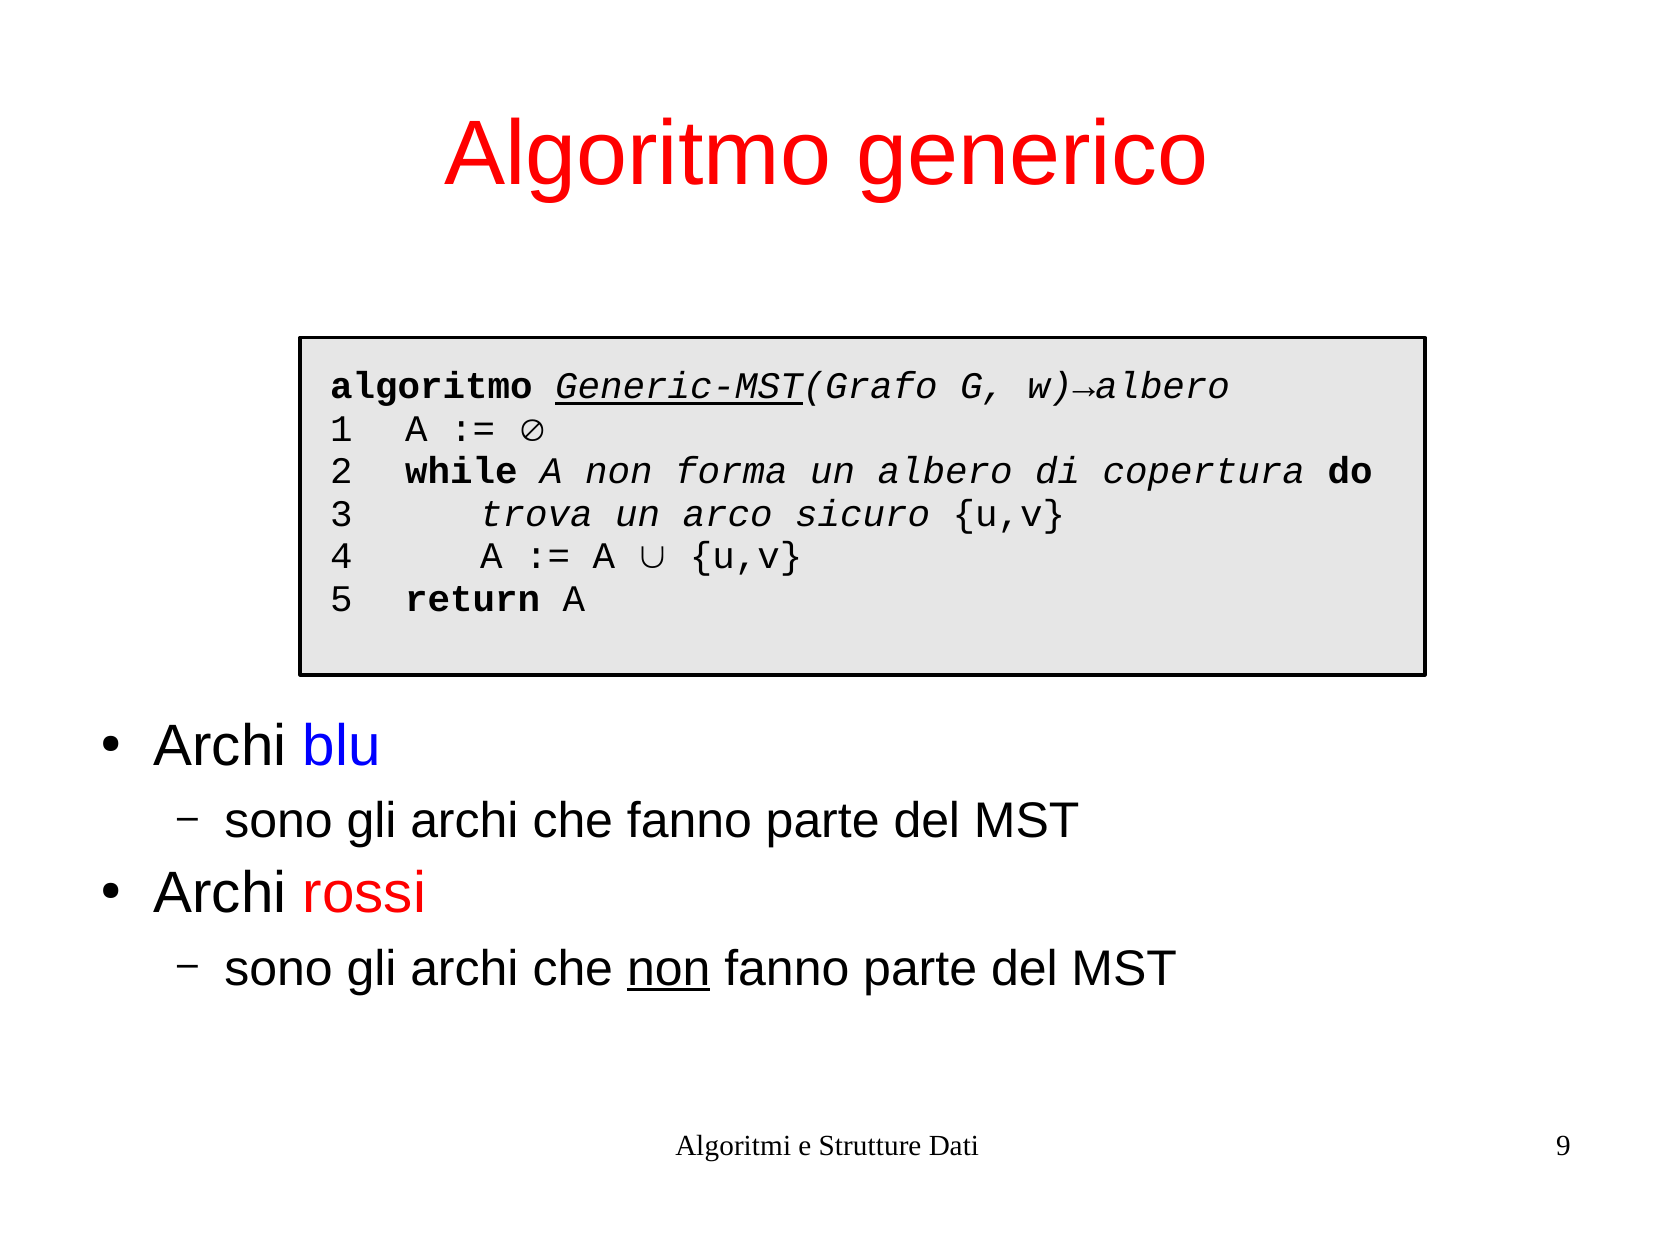

# Algoritmo generico
algoritmo Generic-MST(Grafo G, w)→albero
1	A := 
2	while A non forma un albero di copertura do
3		trova un arco sicuro {u,v}
4		A := A  {u,v}
5	return A
Archi blu
sono gli archi che fanno parte del MST
Archi rossi
sono gli archi che non fanno parte del MST
Algoritmi e Strutture Dati
9